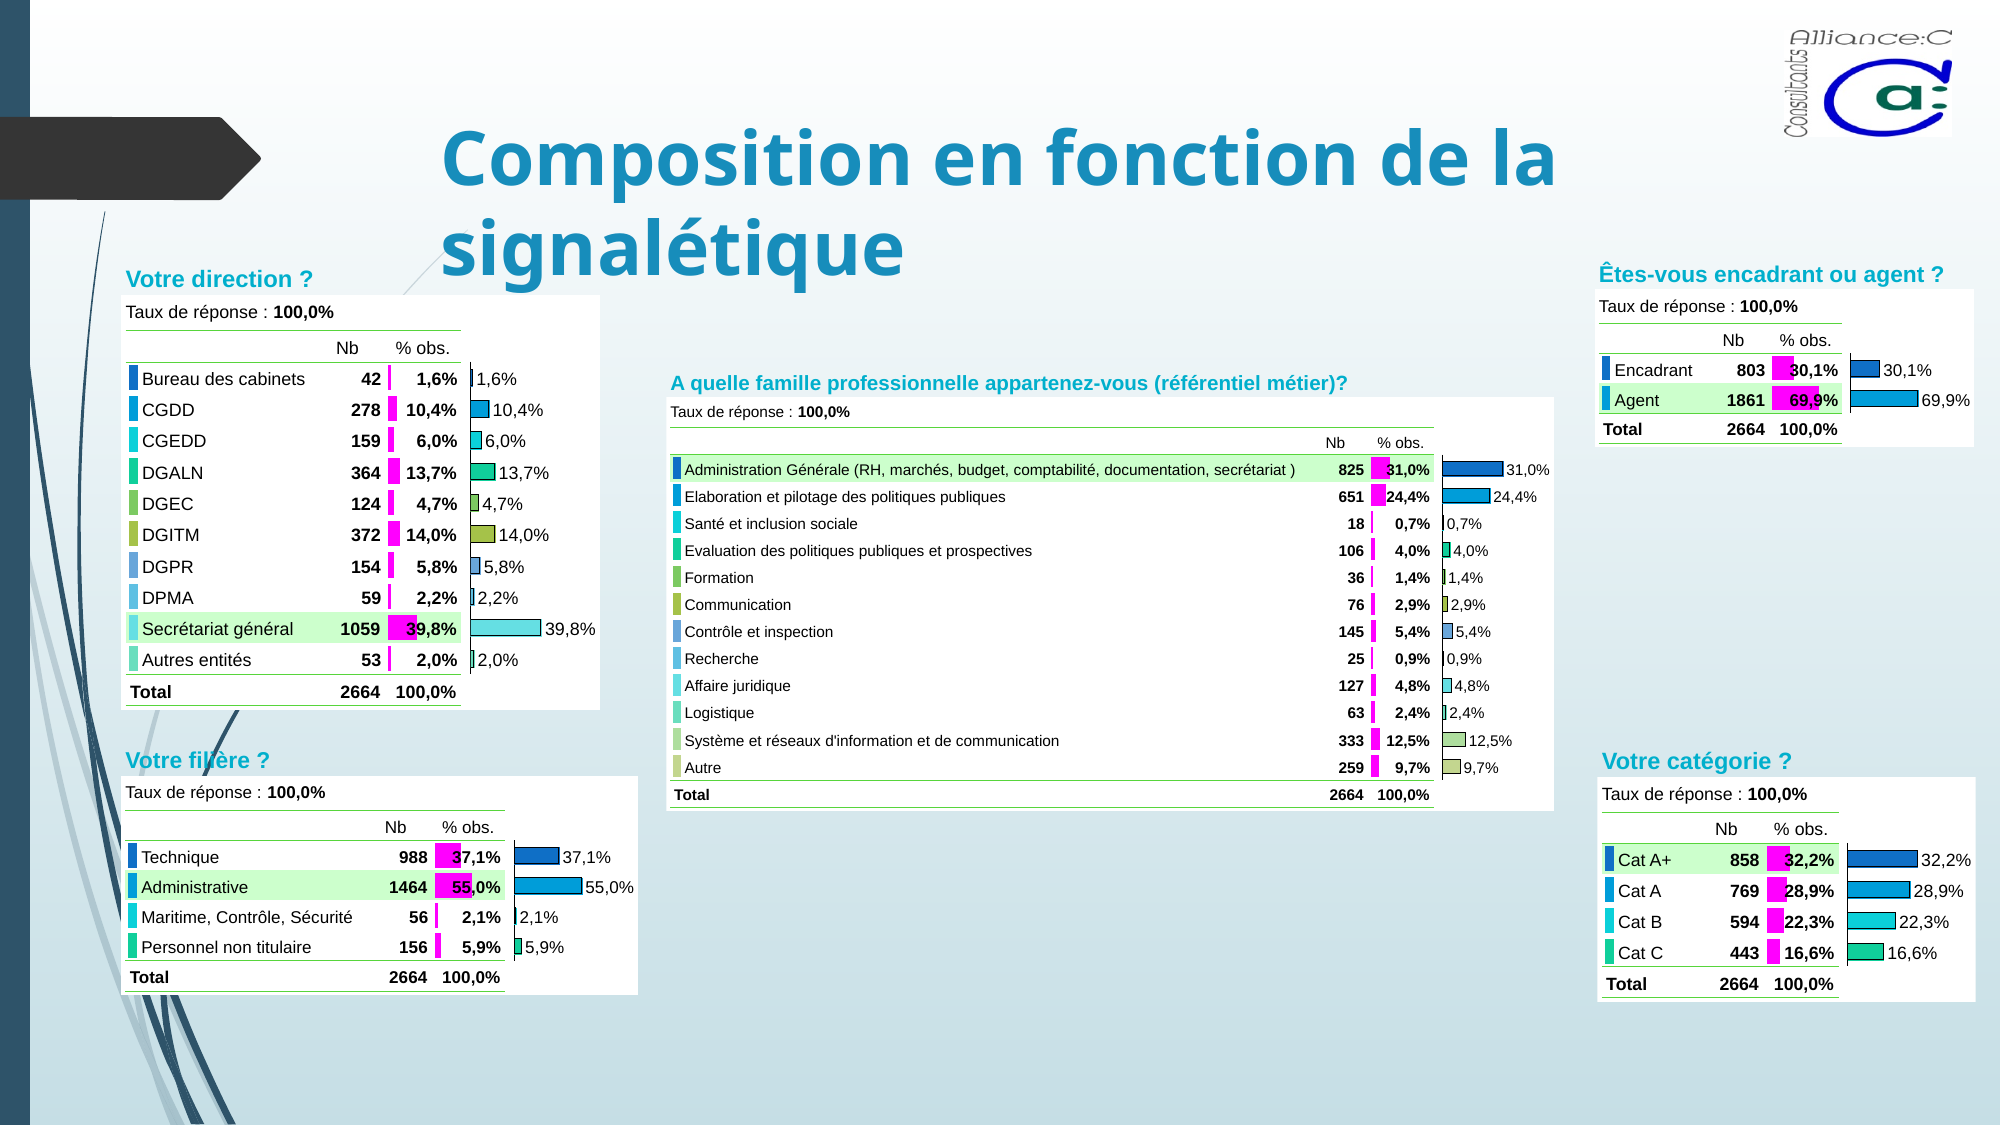

# Composition en fonction de la signalétique